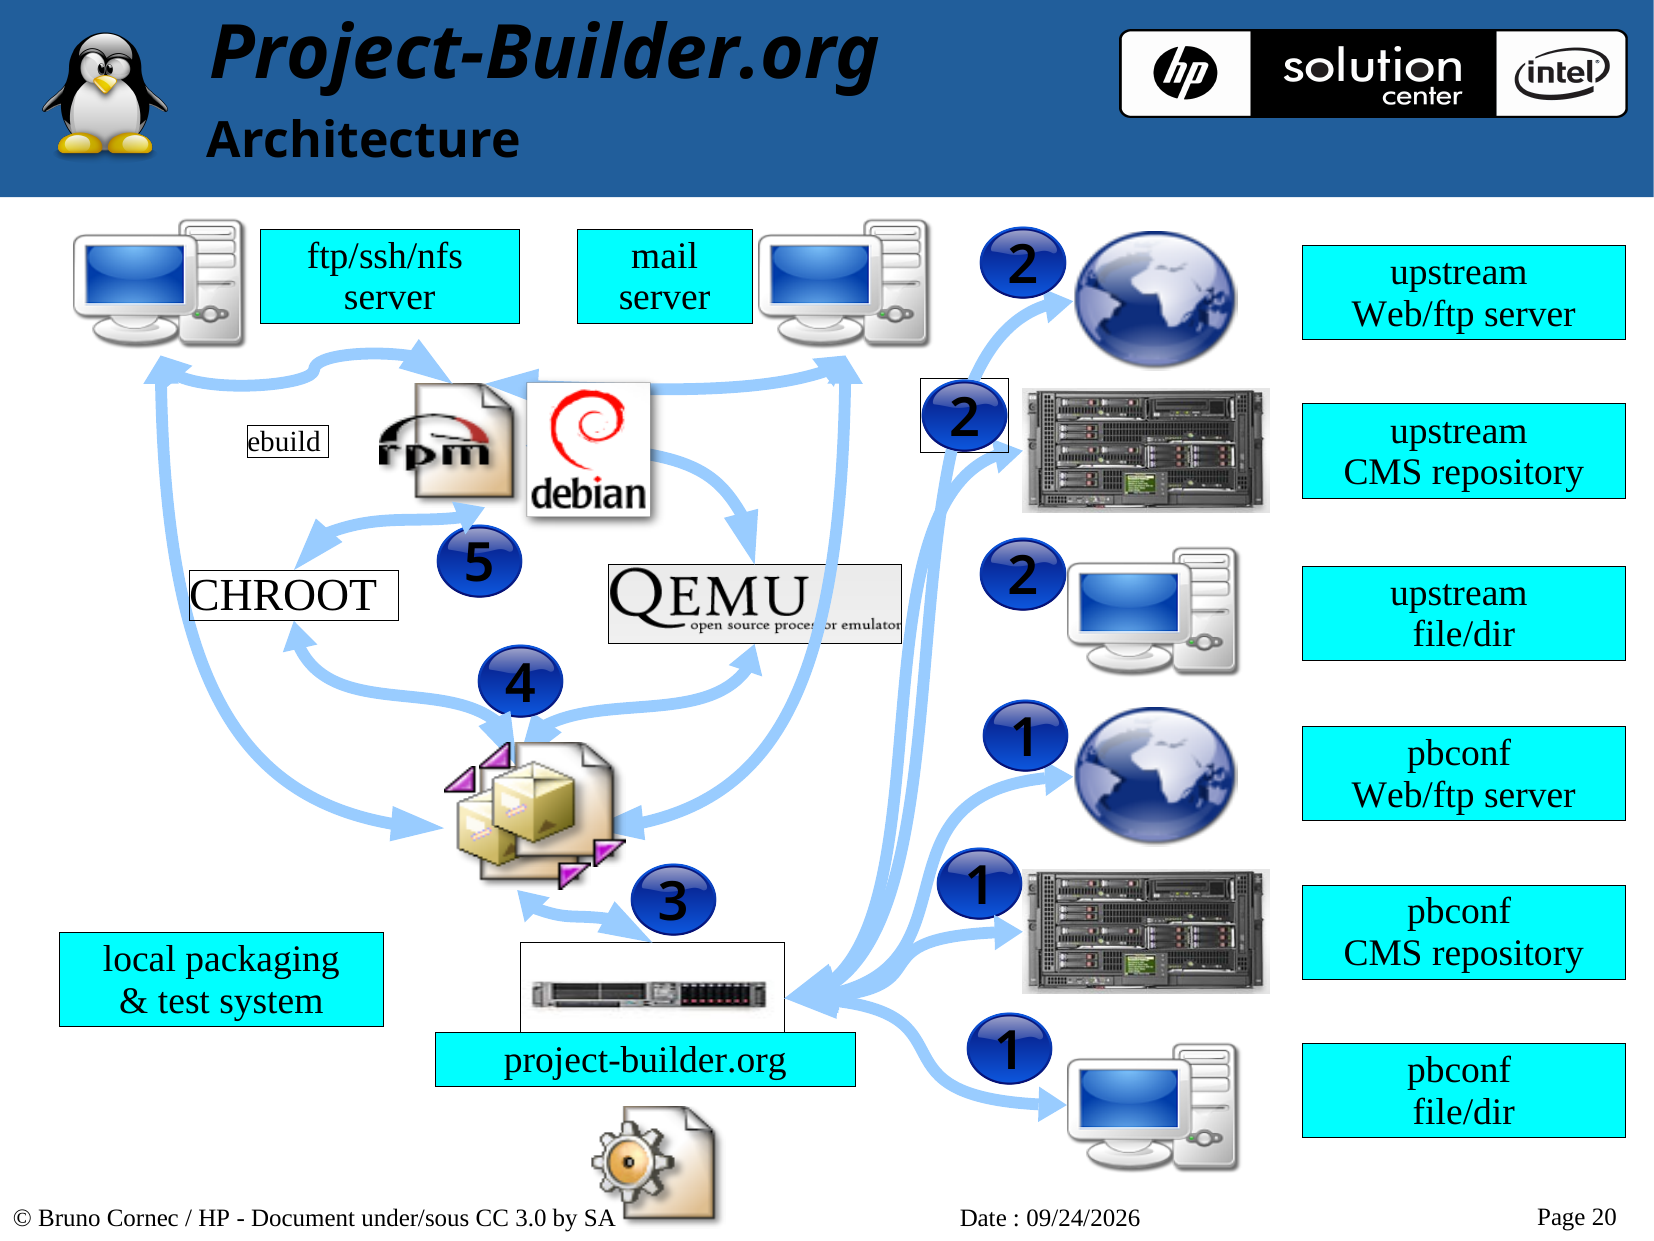

# Architecture
2
ftp/ssh/nfs
server
mail
server
upstream
Web/ftp server
2
2
upstream
CMS repository
ebuild
5
2
upstream
file/dir
CHROOT
4
1
pbconf
Web/ftp server
1
3
pbconf
CMS repository
local packaging
& test system
1
project-builder.org
pbconf
file/dir
pbconf
file/dir